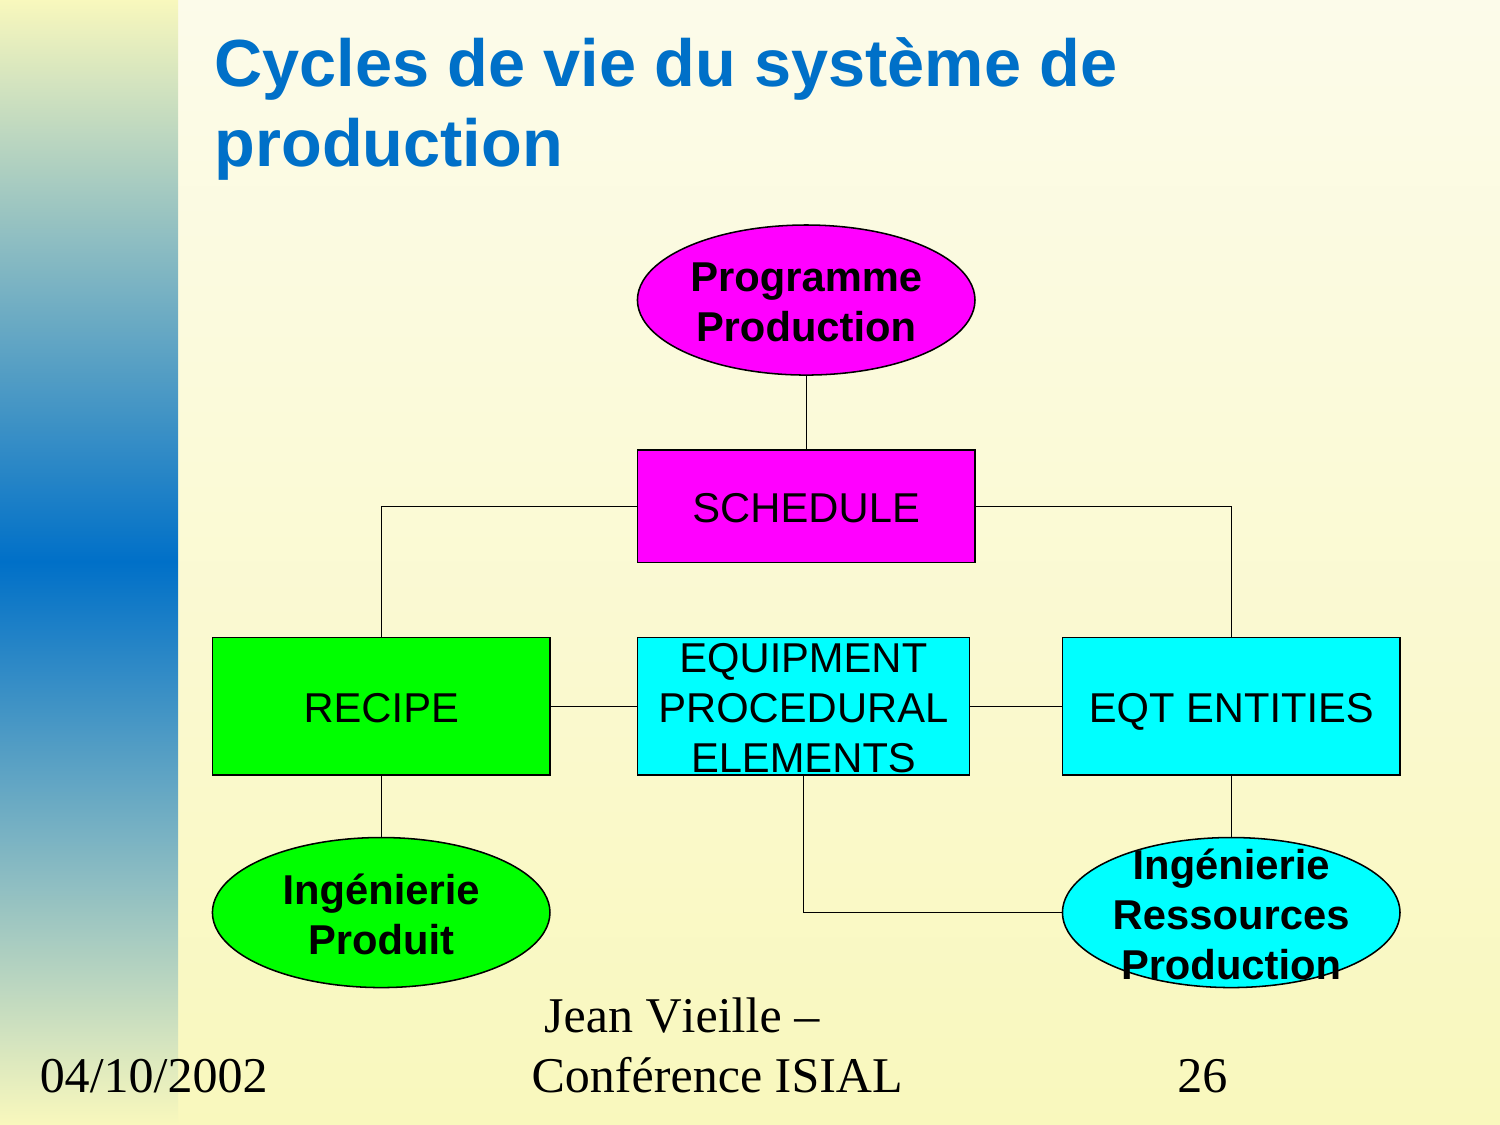

# Cycles de vie du système de production
Programme Production
SCHEDULE
RECIPE
EQUIPMENT PROCEDURAL ELEMENTS
EQT ENTITIES
Ingénierie Produit
Ingénierie Ressources Production
26